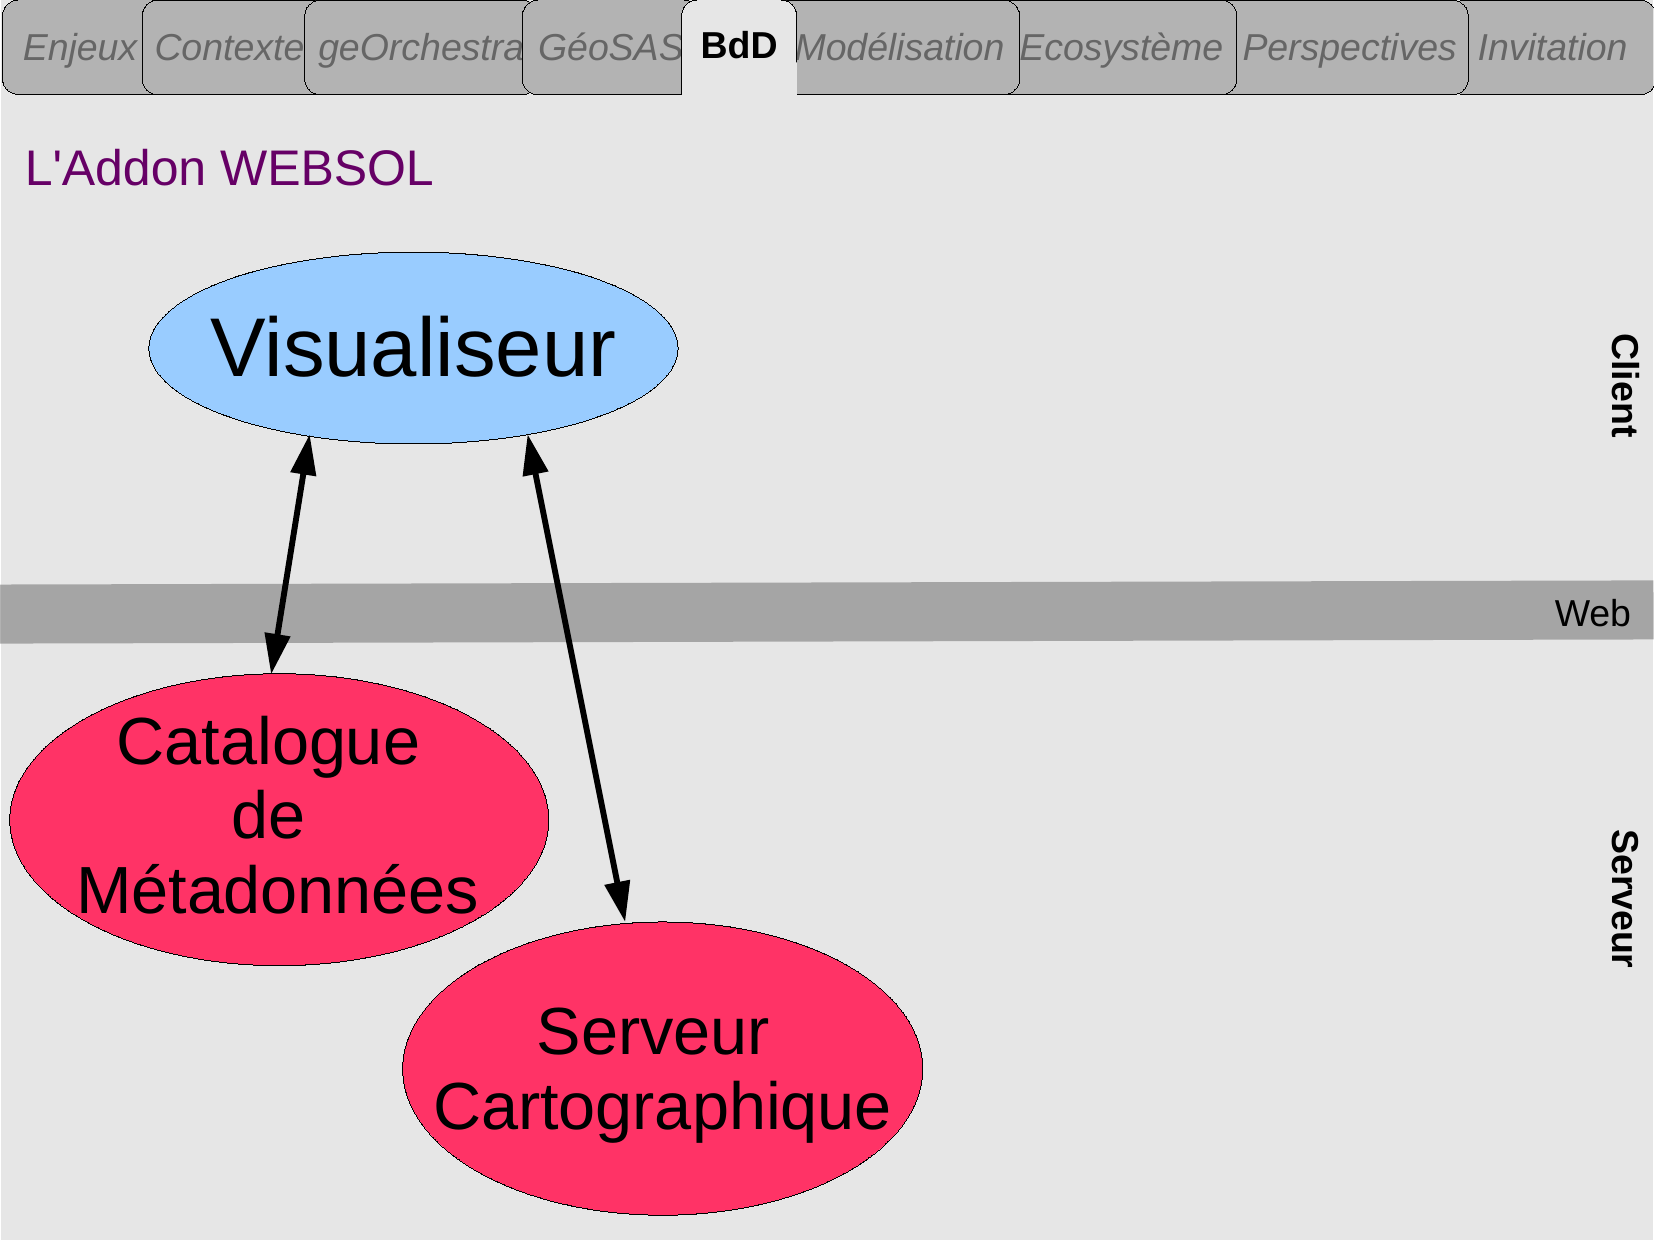

Enjeux
Contexte
geOrchestra
GéoSAS
BdD
 Modélisation
 Ecosystème
 Perspectives
Invitation
# L'Addon WEBSOL
Visualiseur
Client
Web
Catalogue
de
Métadonnées
Serveur
Serveur
Cartographique